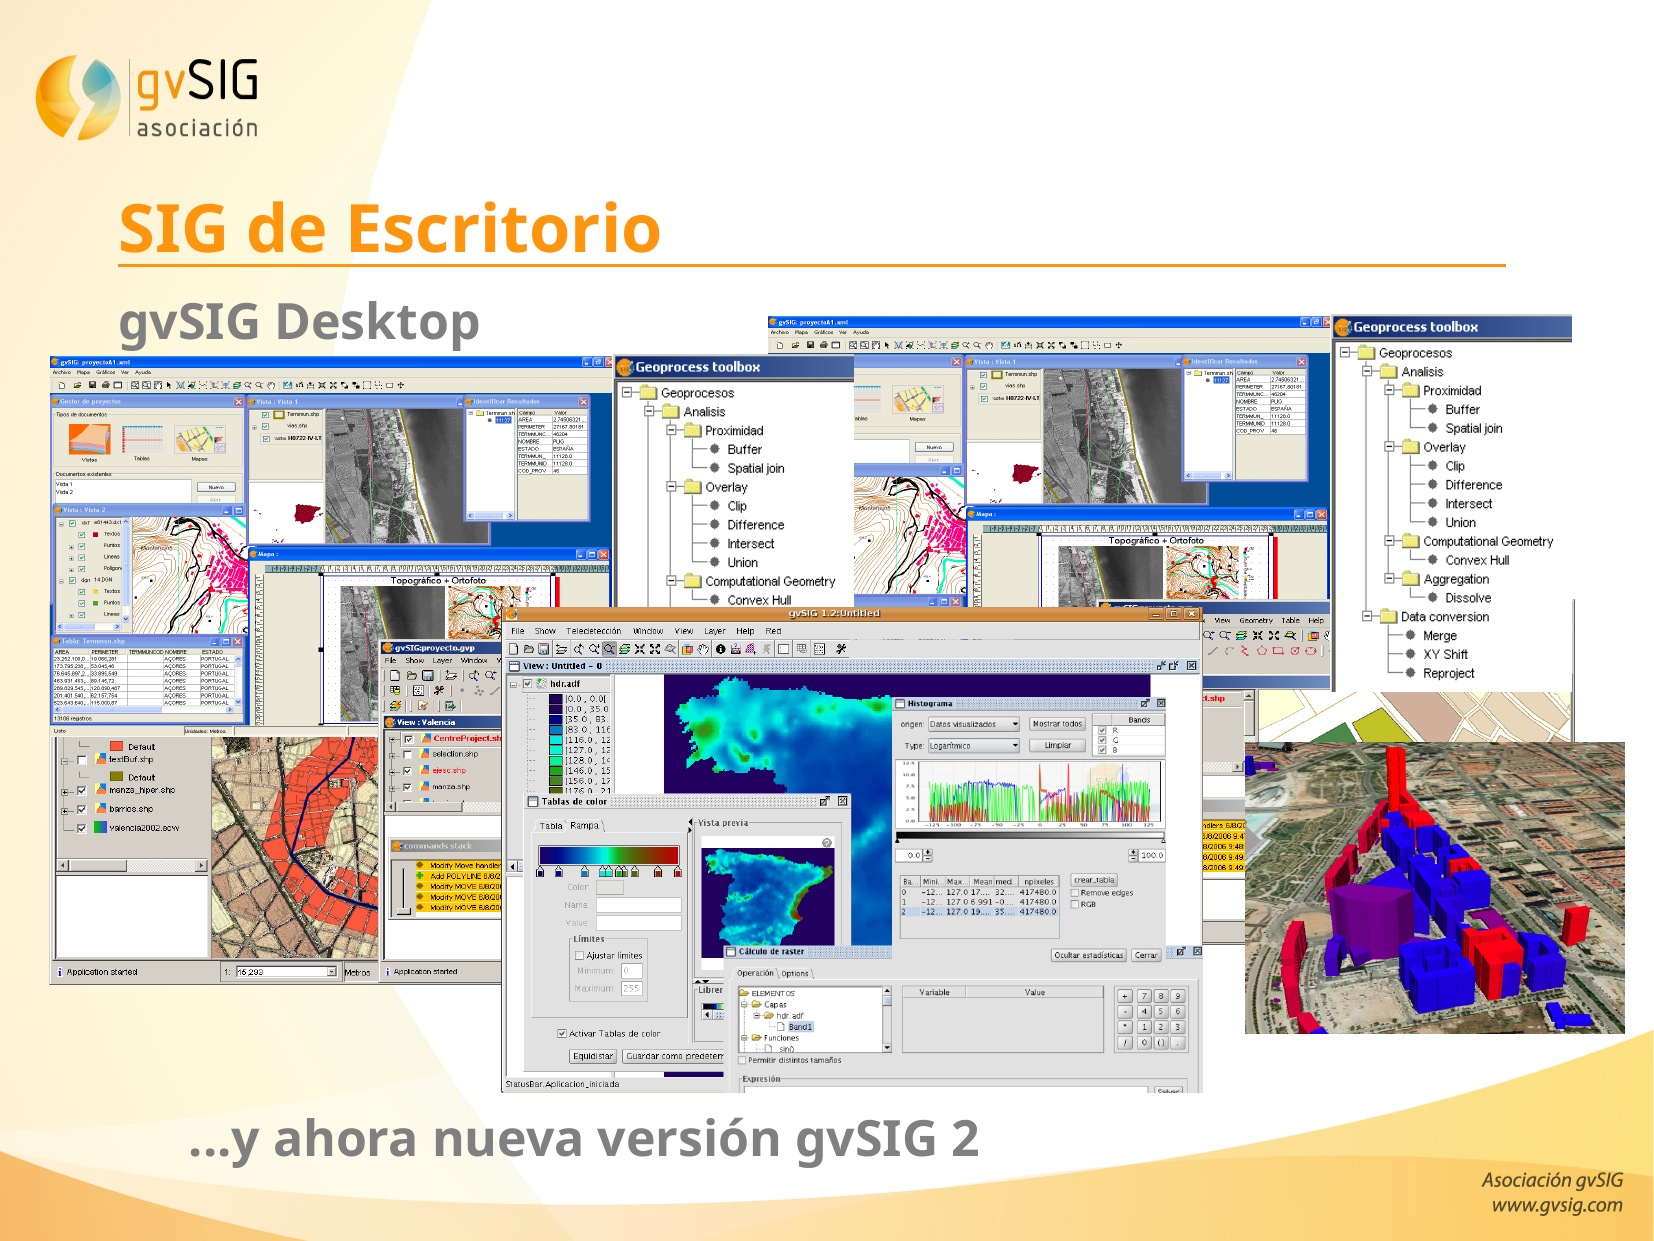

# SIG de Escritorio
gvSIG Desktop
...y ahora nueva versión gvSIG 2